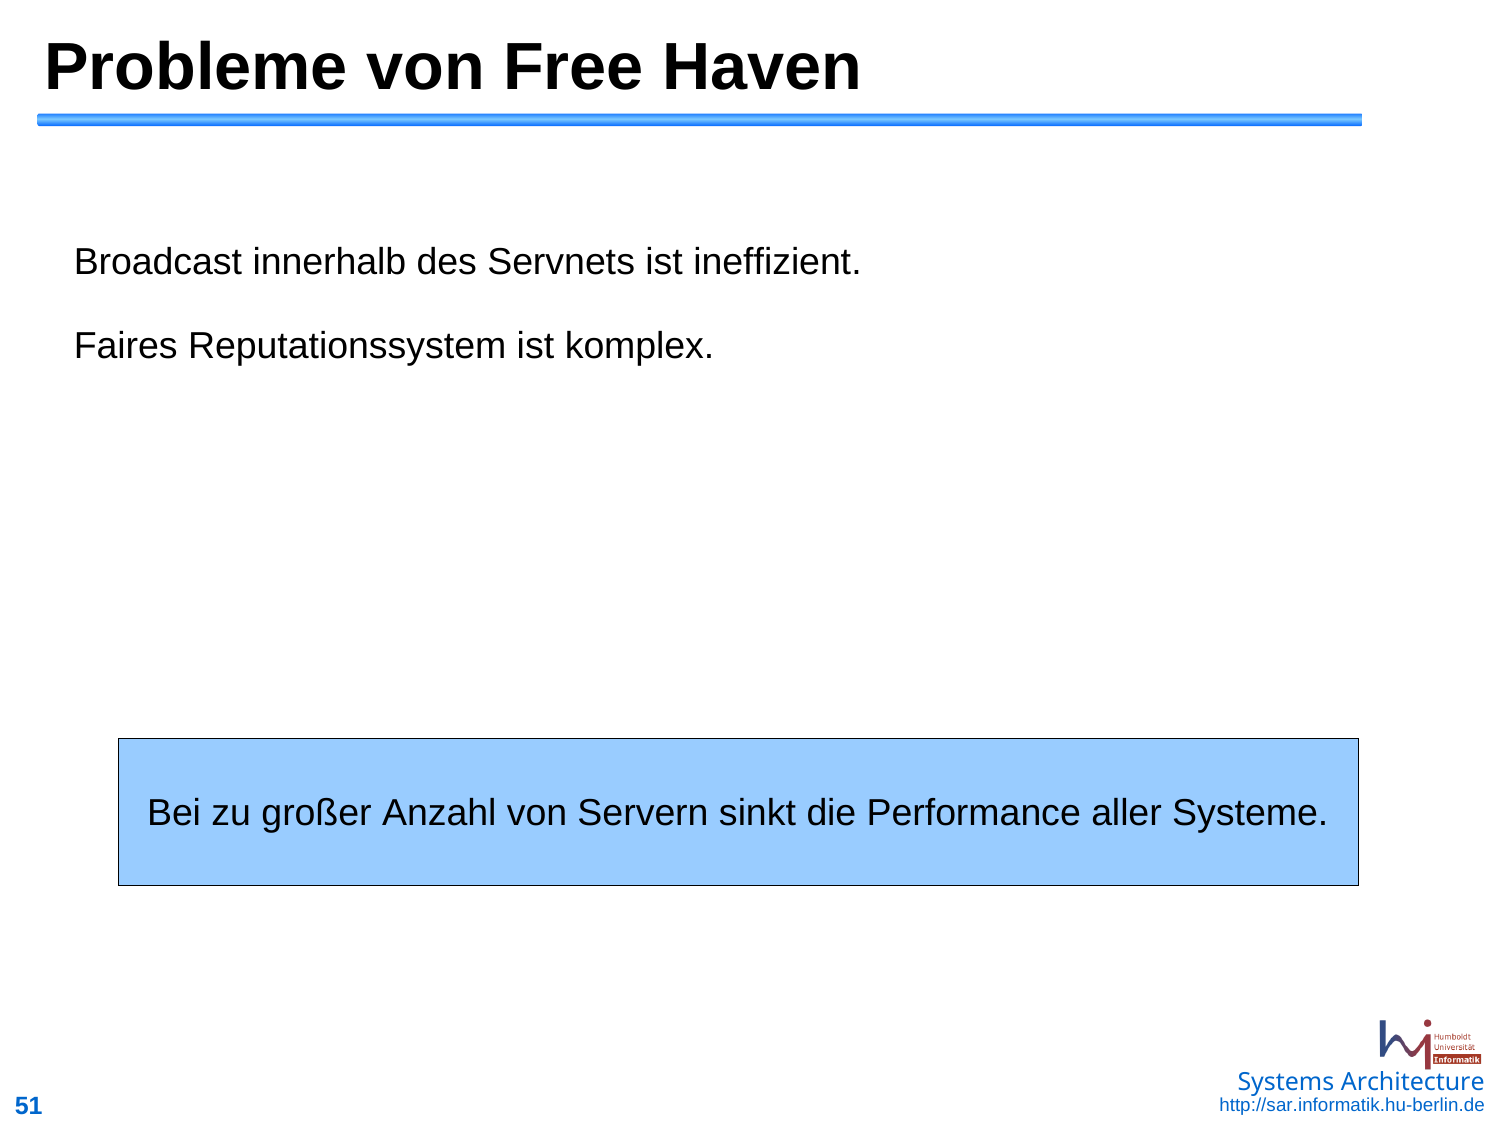

# Probleme von Free Haven
Broadcast innerhalb des Servnets ist ineffizient.
Faires Reputationssystem ist komplex.
Bei zu großer Anzahl von Servern sinkt die Performance aller Systeme.